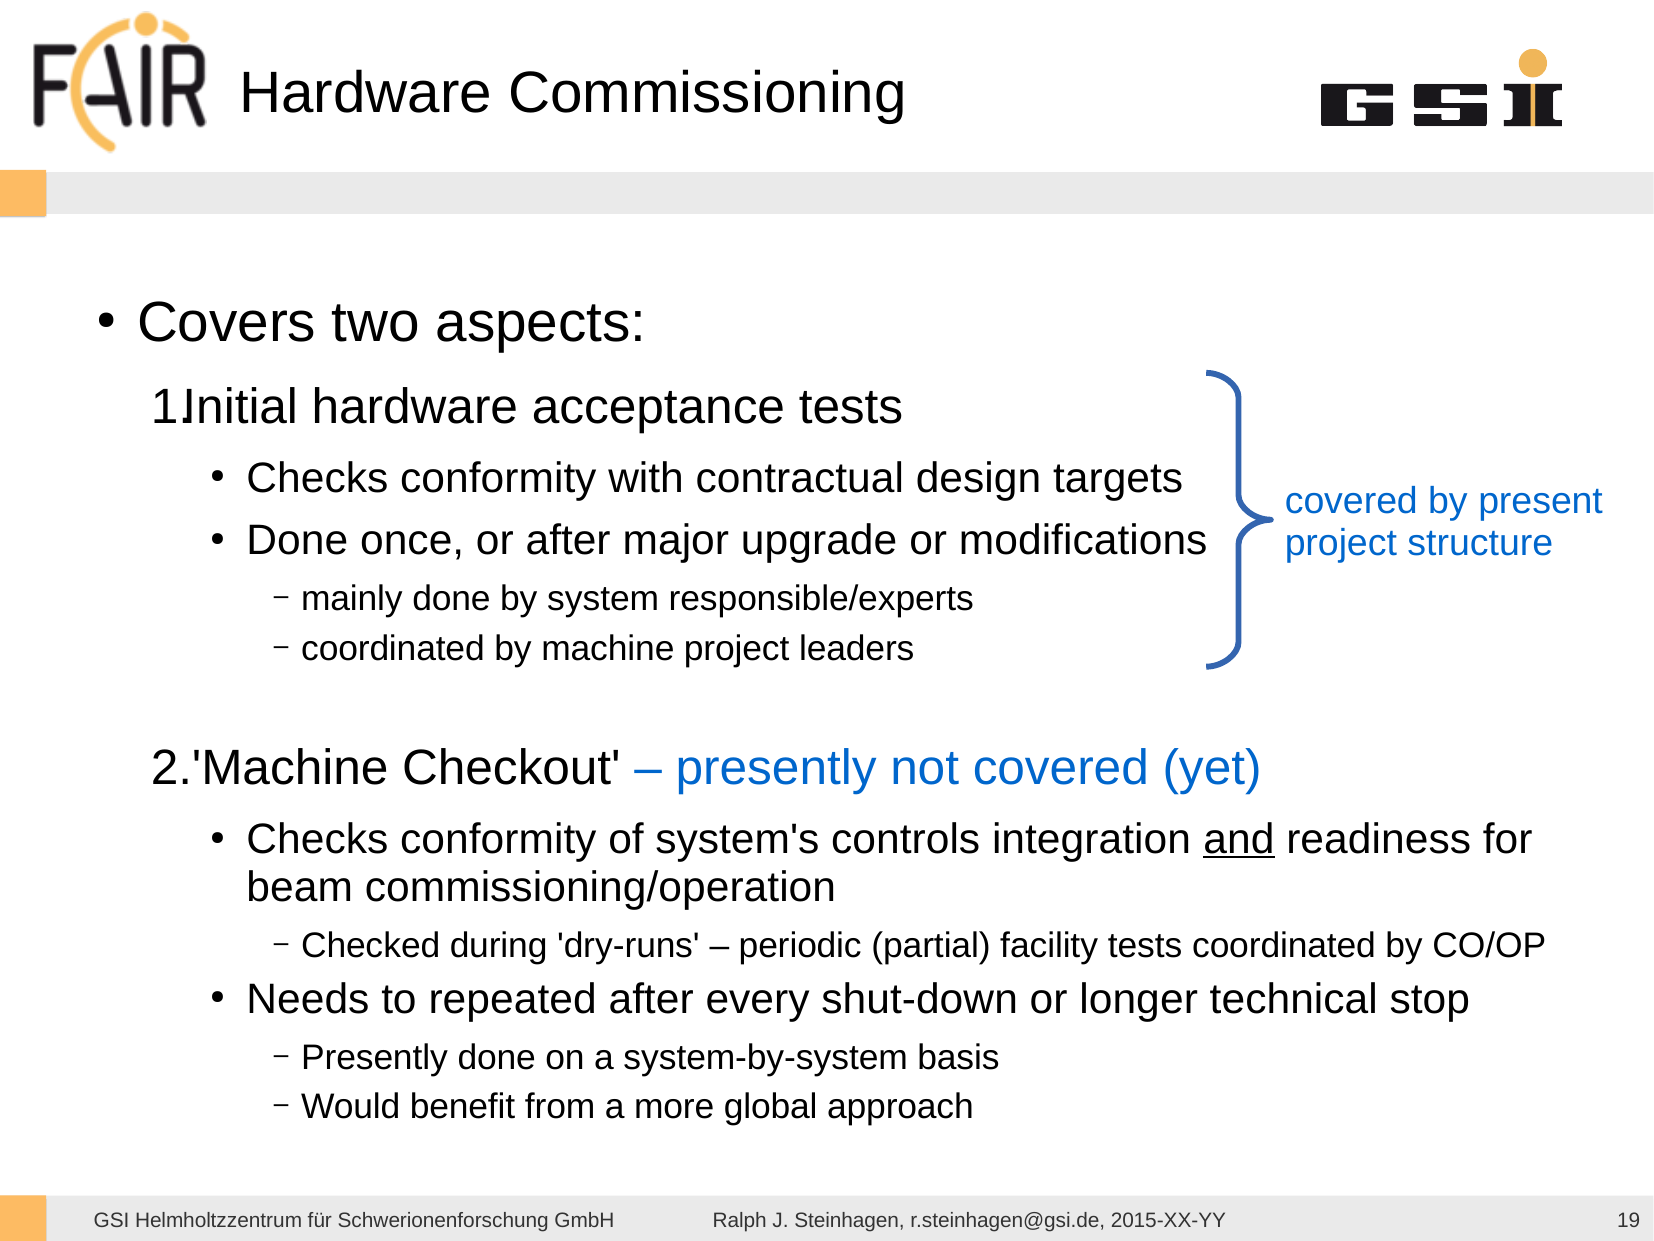

# Hardware Commissioning
Covers two aspects:
Initial hardware acceptance tests
Checks conformity with contractual design targets
Done once, or after major upgrade or modifications
mainly done by system responsible/experts
coordinated by machine project leaders
'Machine Checkout' – presently not covered (yet)
Checks conformity of system's controls integration and readiness for beam commissioning/operation
Checked during 'dry-runs' – periodic (partial) facility tests coordinated by CO/OP
Needs to repeated after every shut-down or longer technical stop
Presently done on a system-by-system basis
Would benefit from a more global approach
covered by present
project structure